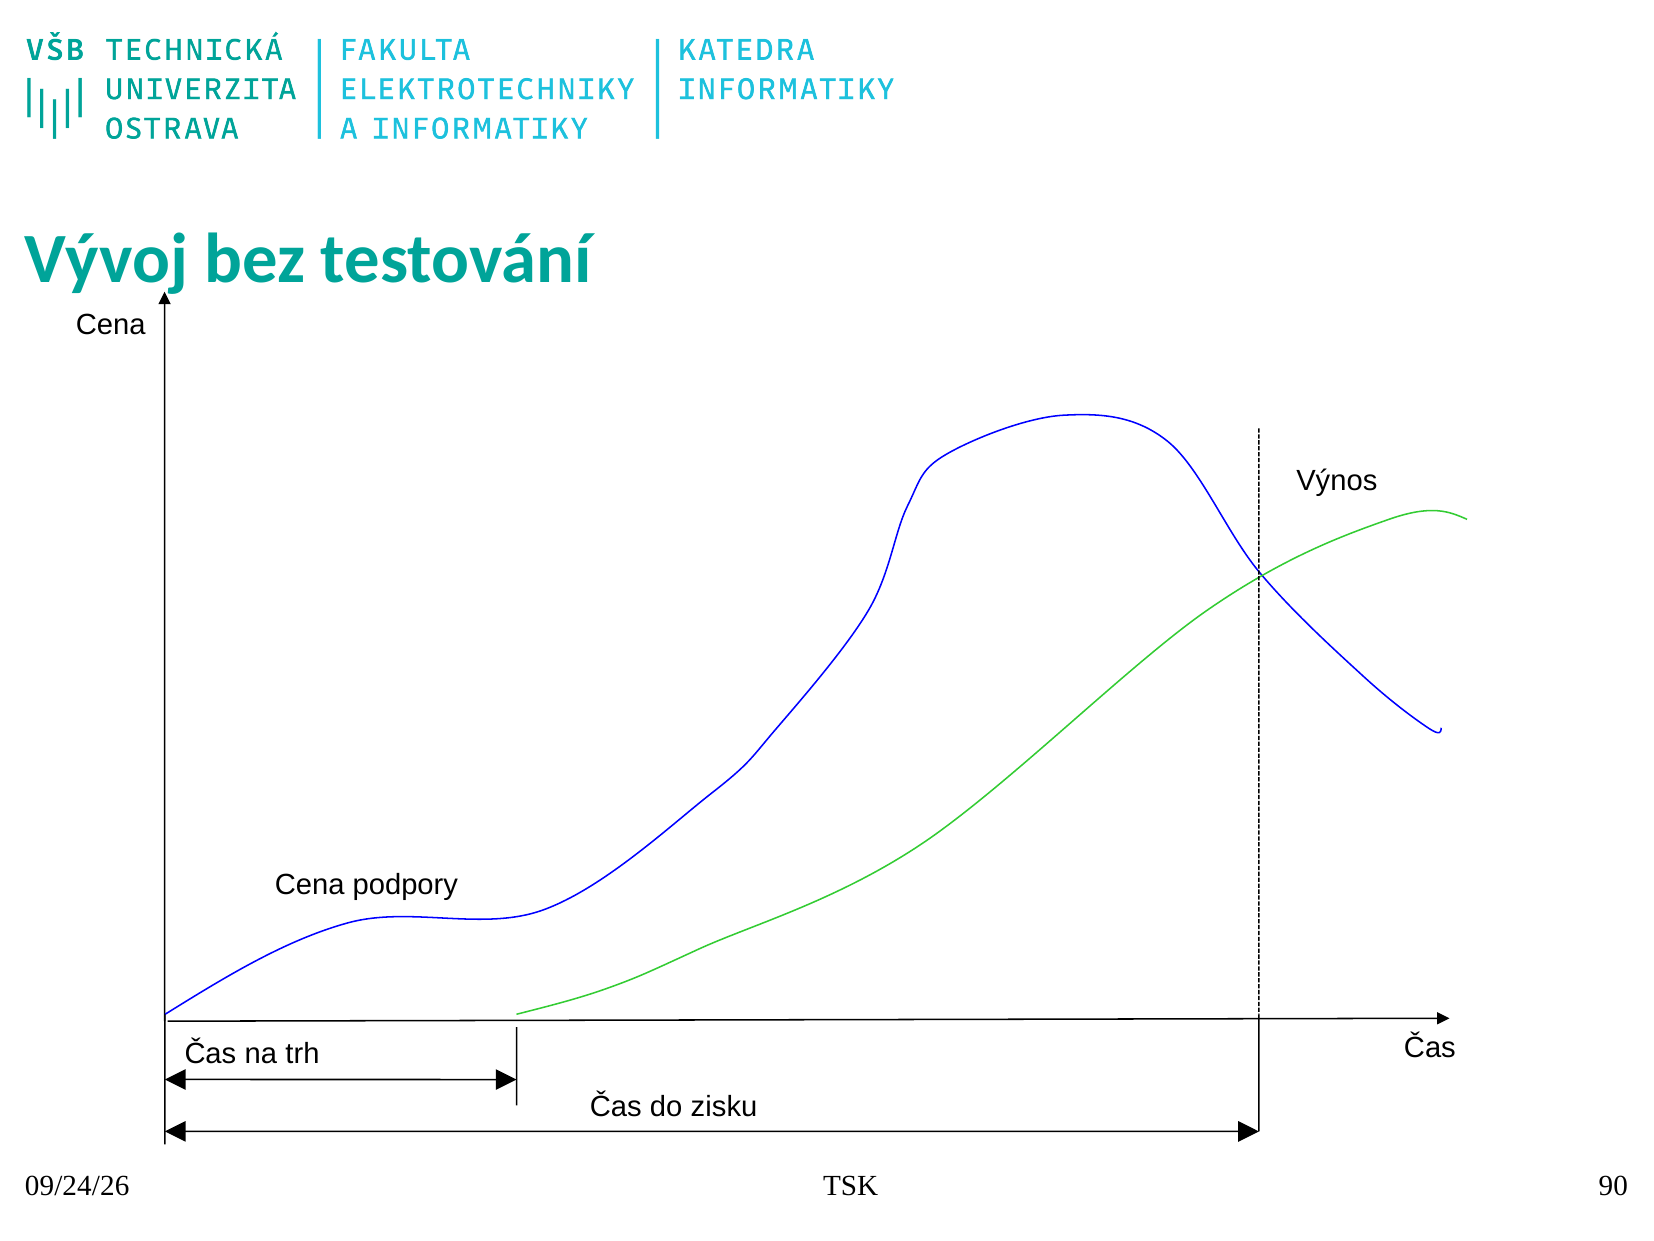

# Vývoj bez testování
Cena
Výnos
Cena podpory
Čas
Čas na trh
Čas do zisku
TSK
90